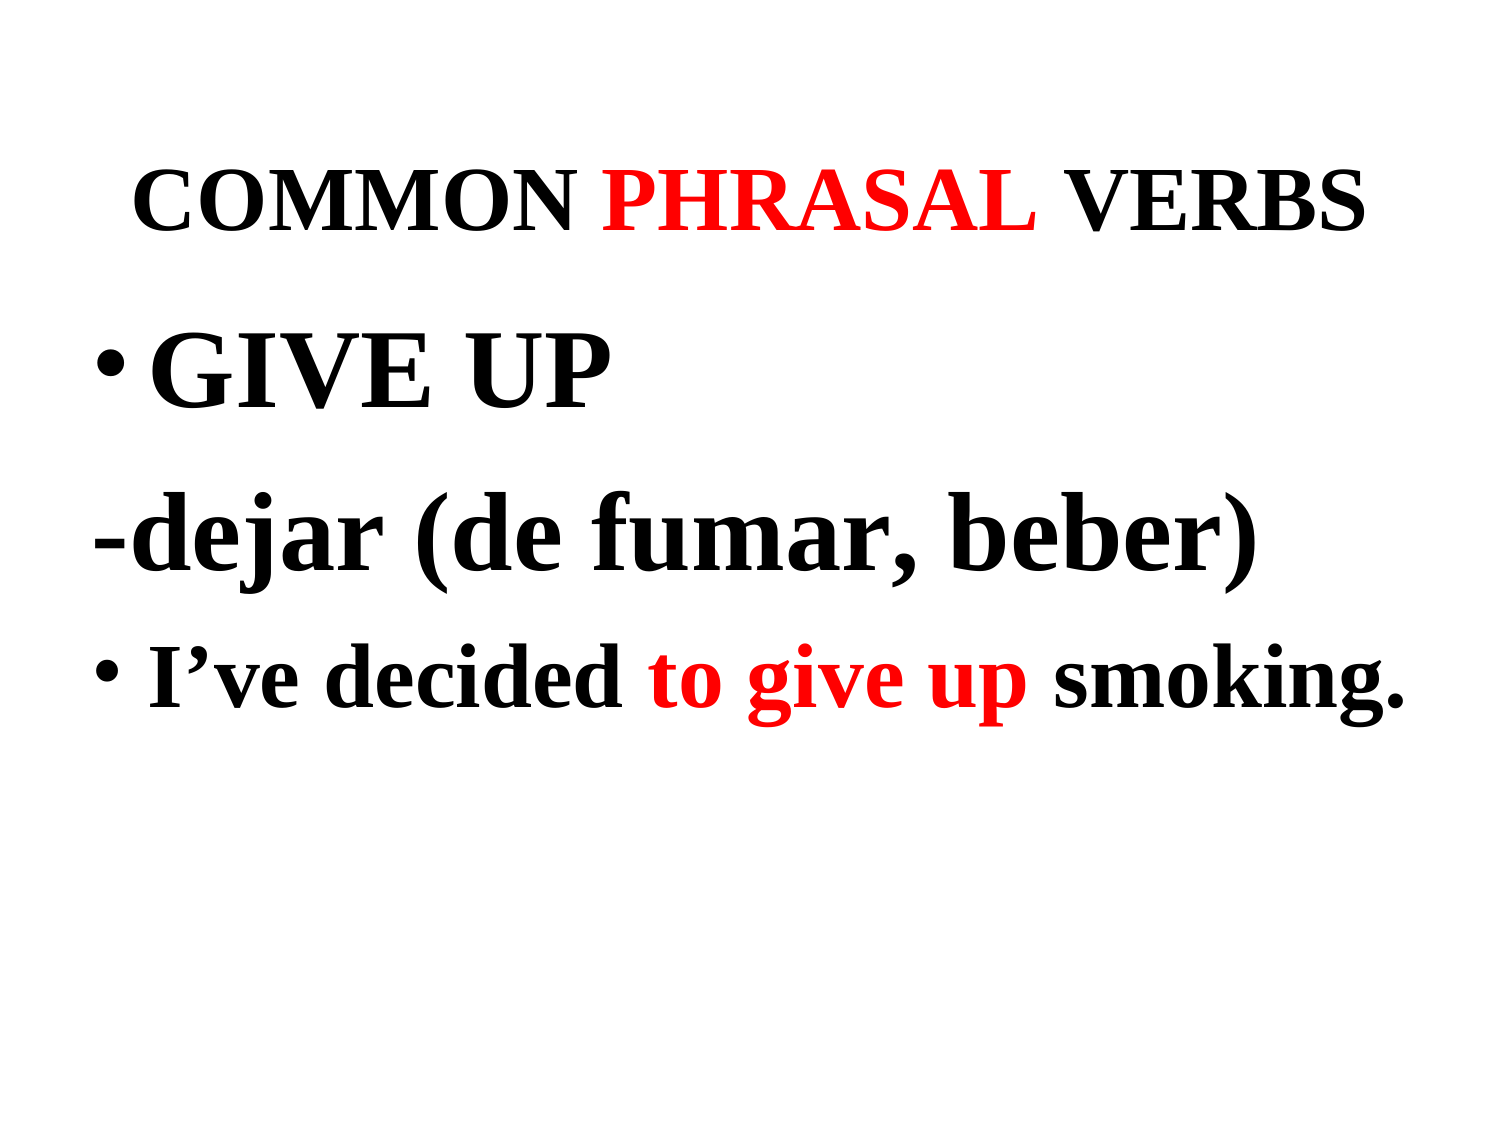

# COMMON PHRASAL VERBS
GIVE UP
-dejar (de fumar, beber)
I’ve decided to give up smoking.